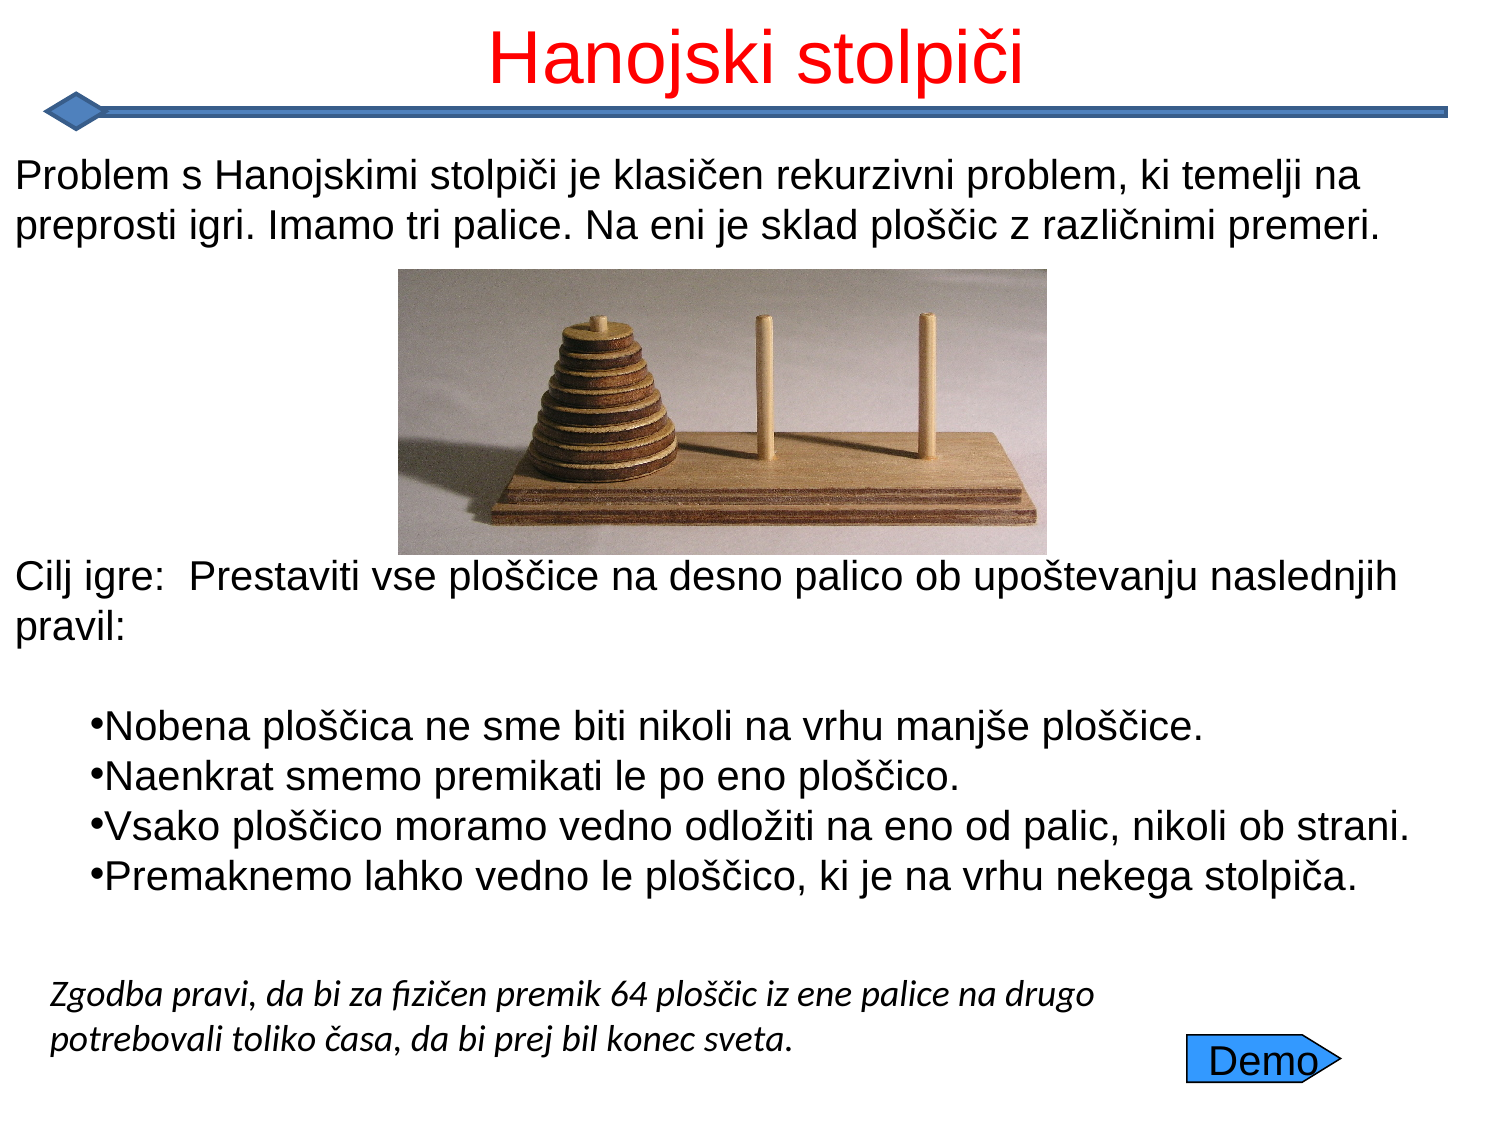

# Hanojski stolpiči
Problem s Hanojskimi stolpiči je klasičen rekurzivni problem, ki temelji na preprosti igri. Imamo tri palice. Na eni je sklad ploščic z različnimi premeri.
Cilj igre: Prestaviti vse ploščice na desno palico ob upoštevanju naslednjih pravil:
Nobena ploščica ne sme biti nikoli na vrhu manjše ploščice.
Naenkrat smemo premikati le po eno ploščico.
Vsako ploščico moramo vedno odložiti na eno od palic, nikoli ob strani.
Premaknemo lahko vedno le ploščico, ki je na vrhu nekega stolpiča.
Zgodba pravi, da bi za fizičen premik 64 ploščic iz ene palice na drugo potrebovali toliko časa, da bi prej bil konec sveta.
Demo